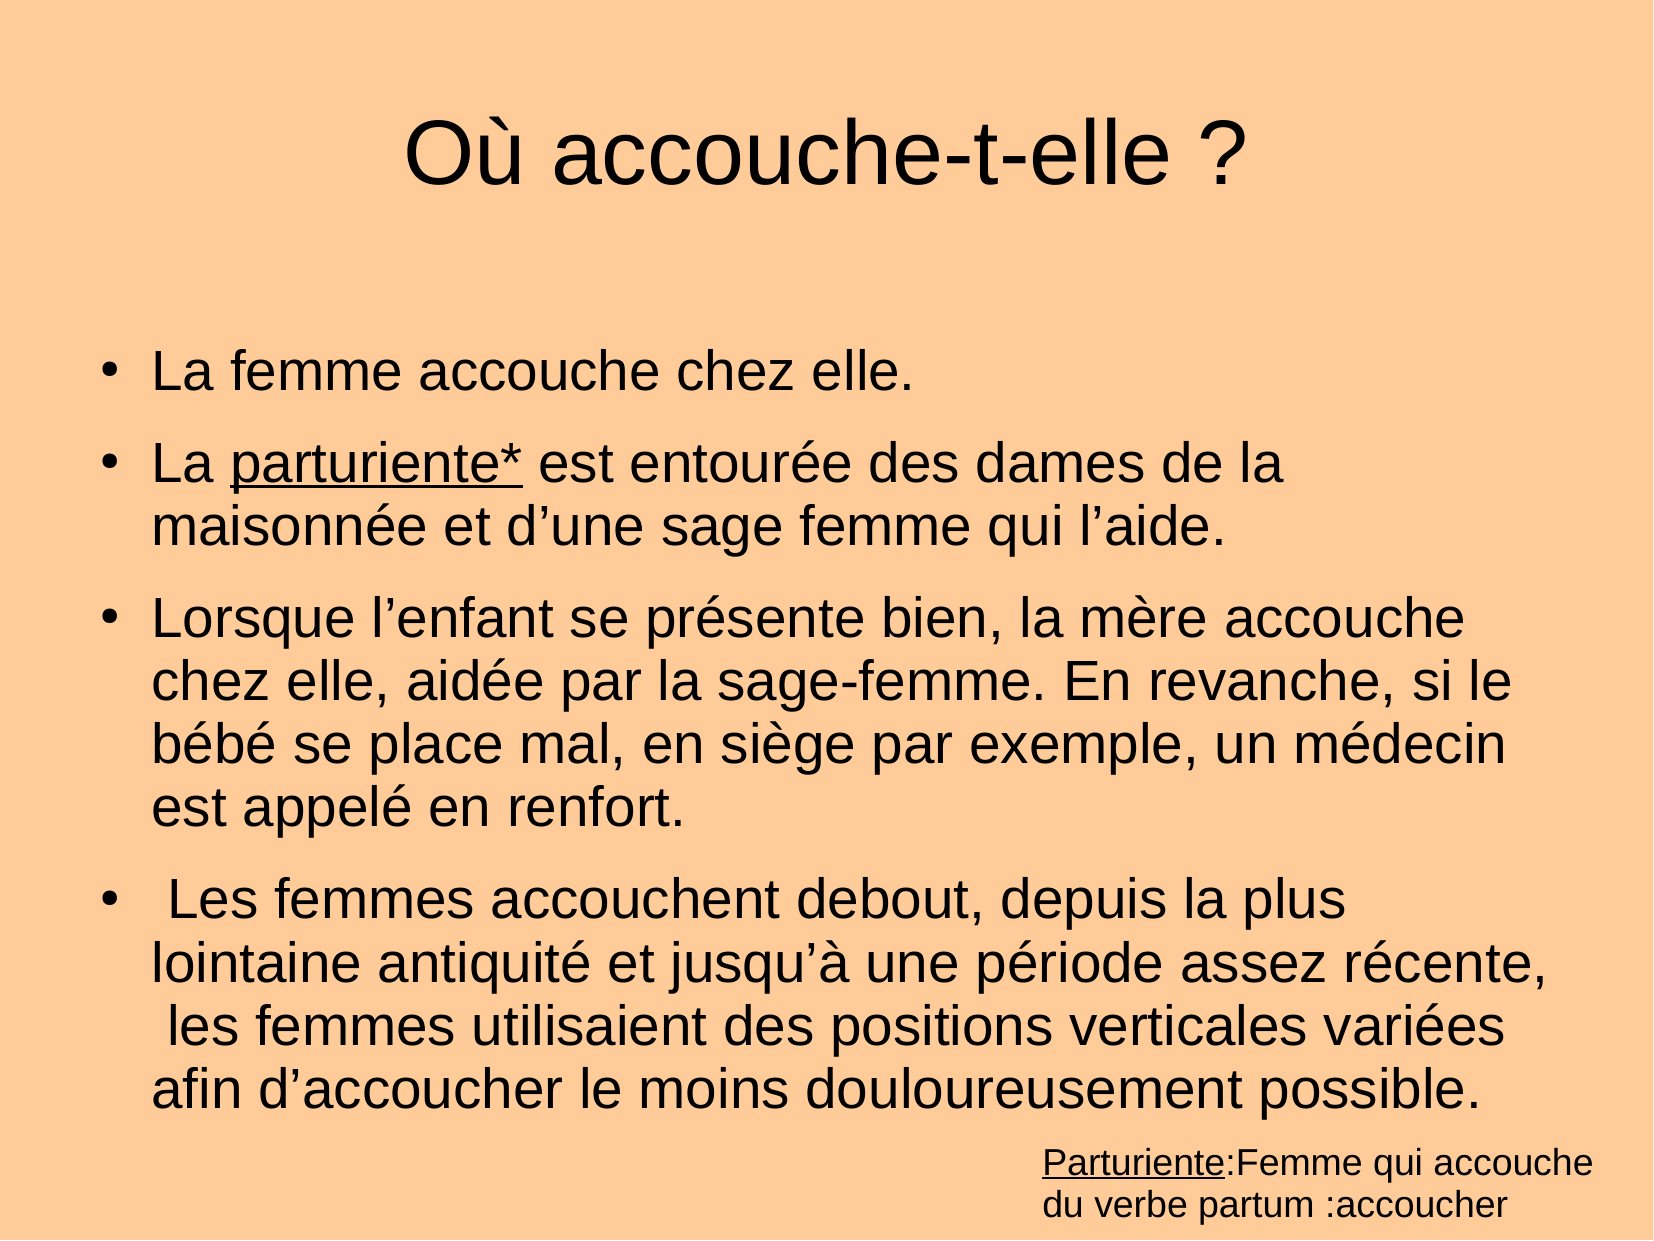

# Où accouche-t-elle ?
La femme accouche chez elle.
La parturiente* est entourée des dames de la maisonnée et d’une sage femme qui l’aide.
Lorsque l’enfant se présente bien, la mère accouche chez elle, aidée par la sage-femme. En revanche, si le bébé se place mal, en siège par exemple, un médecin est appelé en renfort.
 Les femmes accouchent debout, depuis la plus lointaine antiquité et jusqu’à une période assez récente, les femmes utilisaient des positions verticales variées afin d’accoucher le moins douloureusement possible.
Parturiente:Femme qui accouche du verbe partum :accoucher